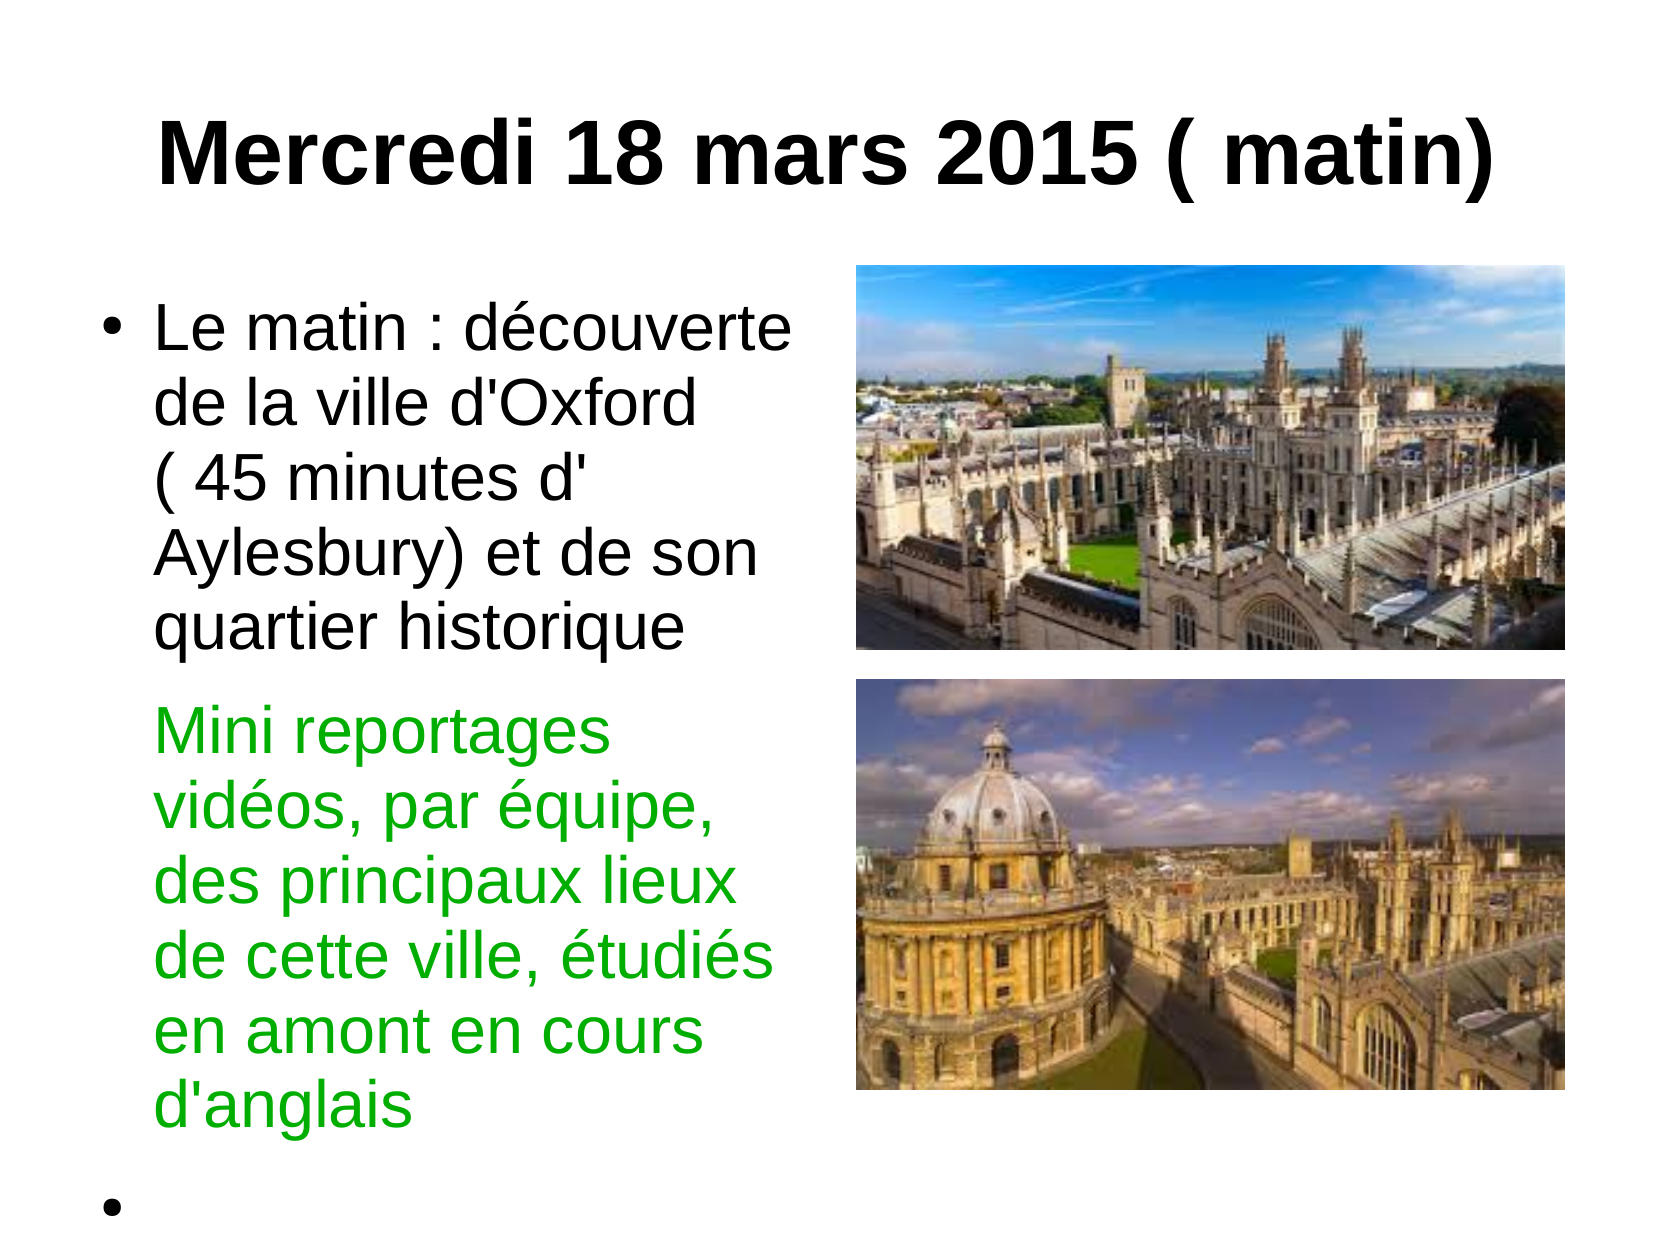

# Mercredi 18 mars 2015 ( matin)
Le matin : découverte de la ville d'Oxford ( 45 minutes d' Aylesbury) et de son quartier historique
Mini reportages vidéos, par équipe, des principaux lieux de cette ville, étudiés en amont en cours d'anglais